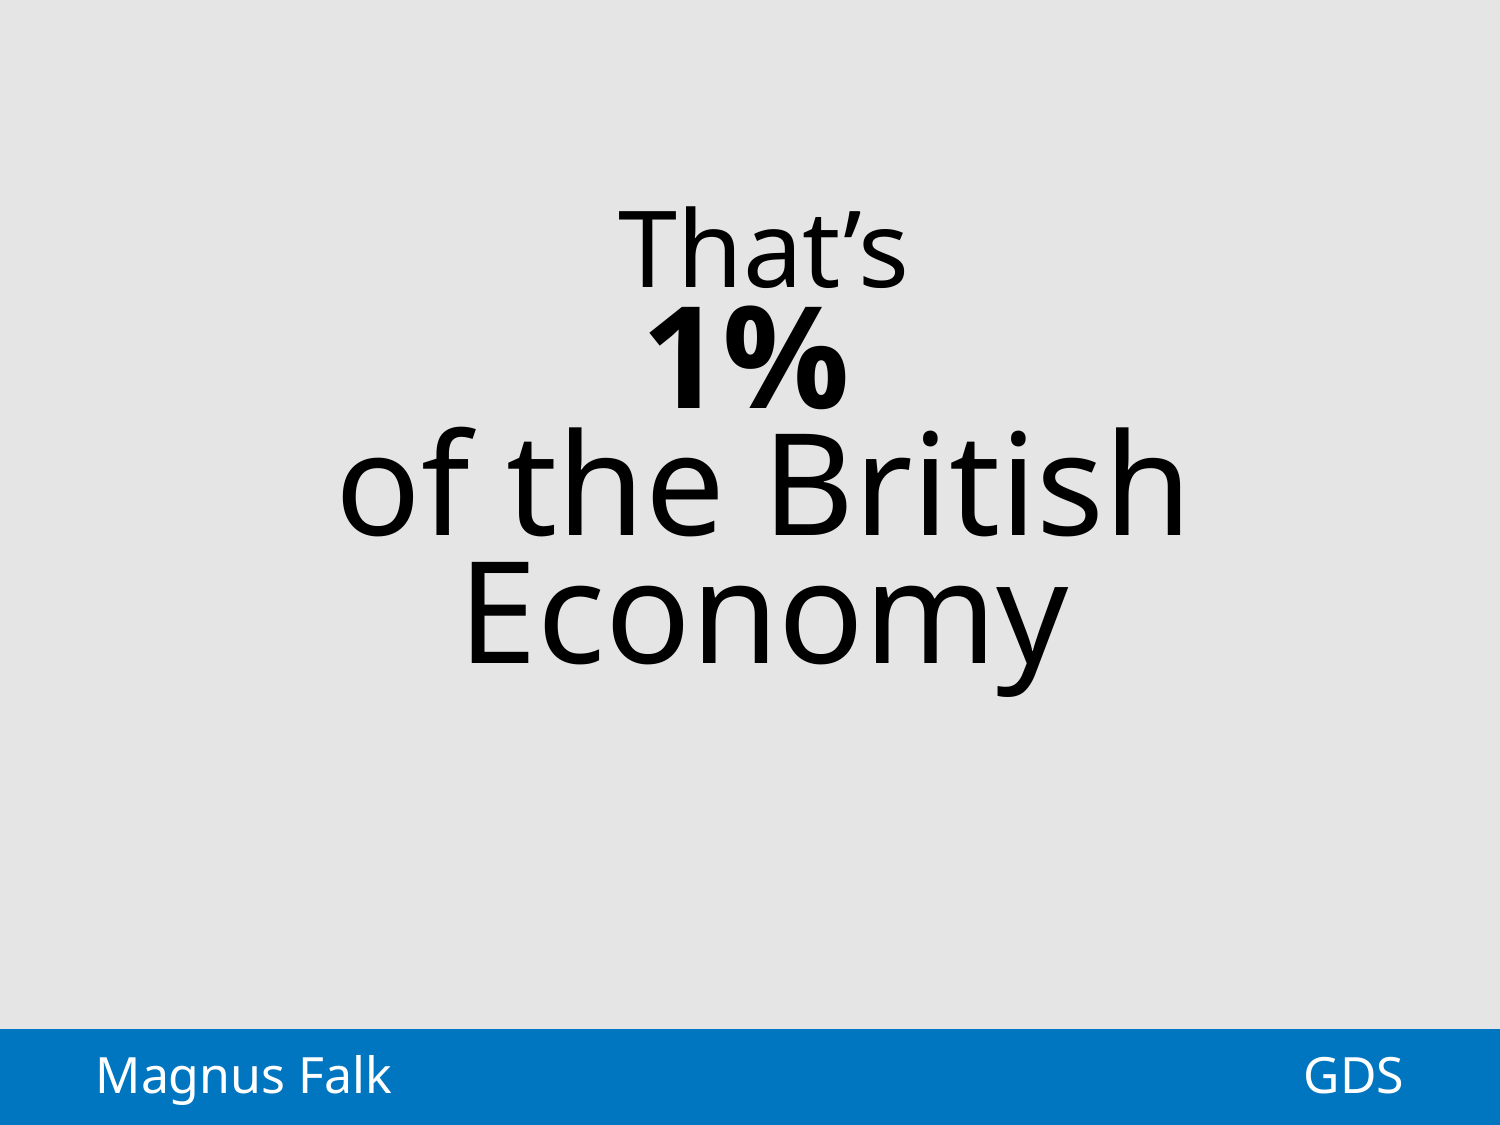

# That’s 1% of the British Economy
Magnus Falk
GDS